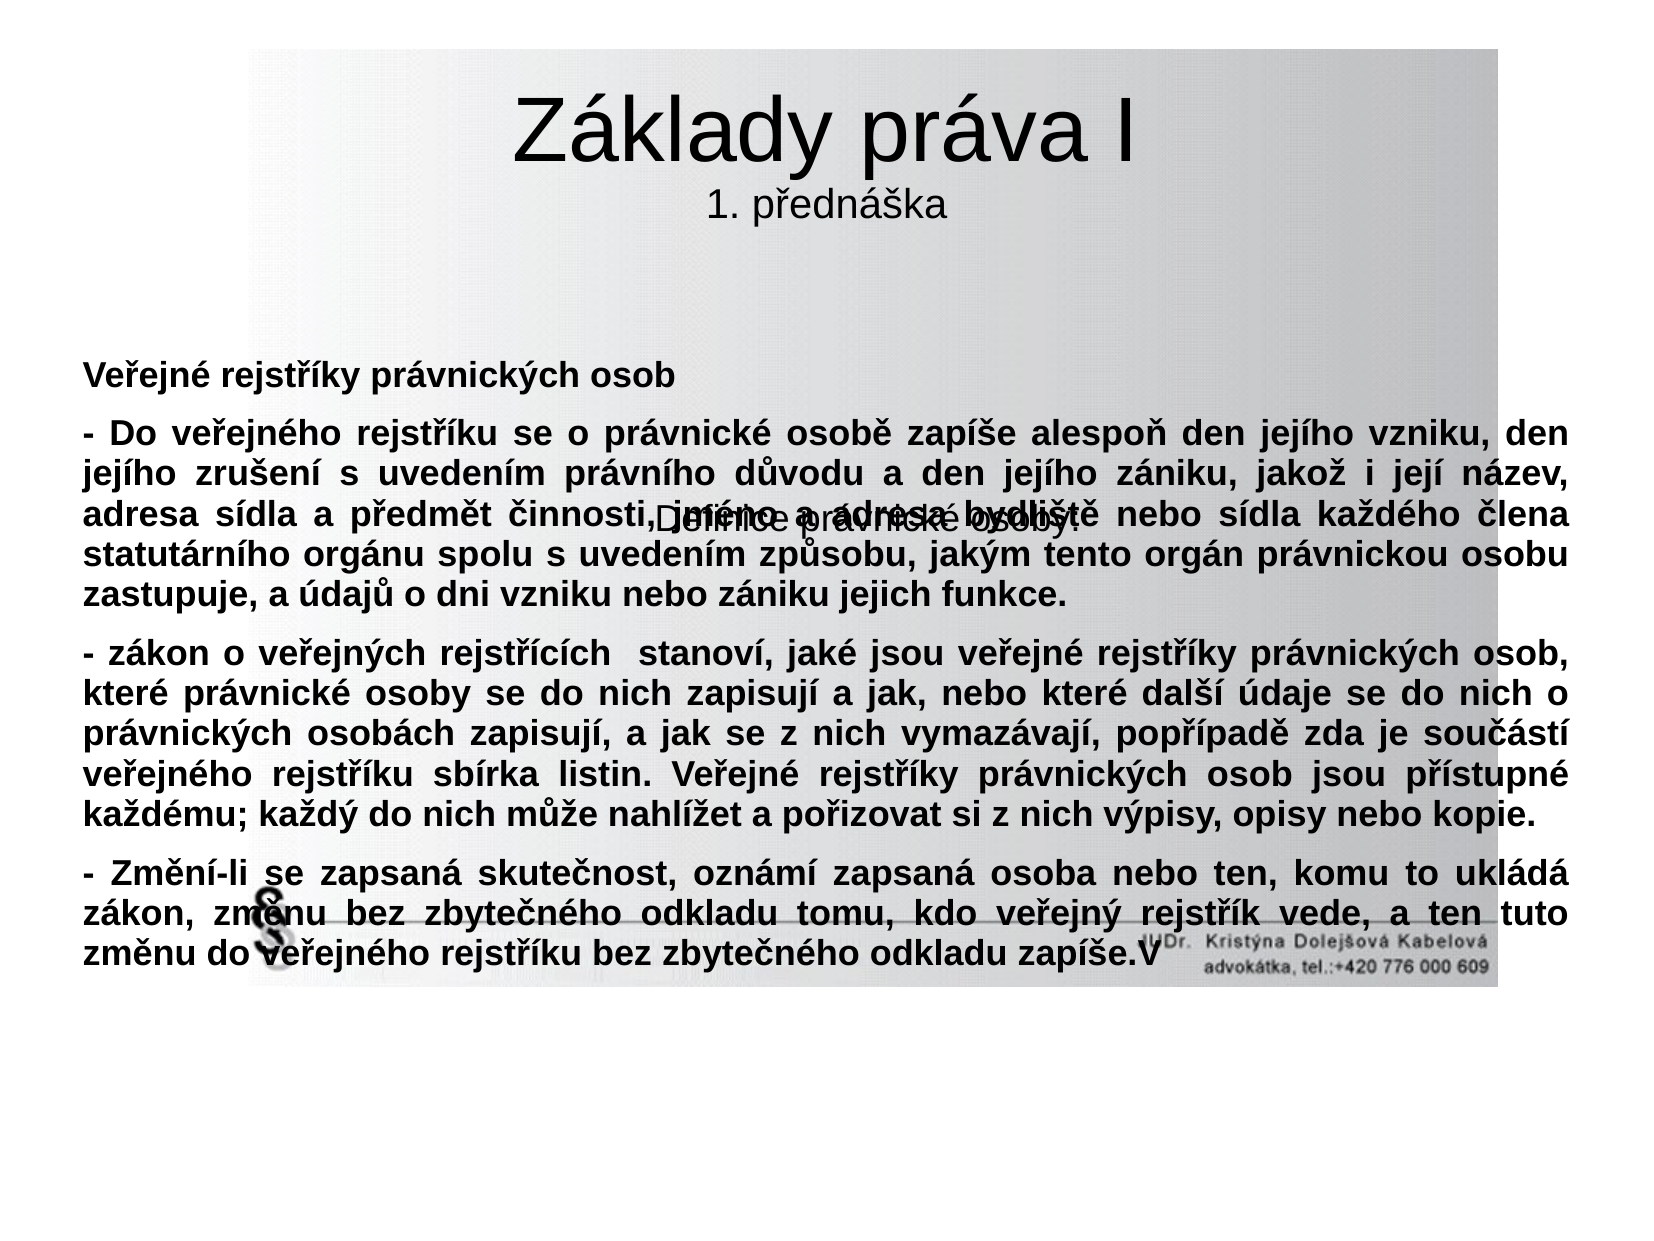

# Základy práva I 1. přednáška
Veřejné rejstříky právnických osob
- Do veřejného rejstříku se o právnické osobě zapíše alespoň den jejího vzniku, den jejího zrušení s uvedením právního důvodu a den jejího zániku, jakož i její název, adresa sídla a předmět činnosti, jméno a adresa bydliště nebo sídla každého člena statutárního orgánu spolu s uvedením způsobu, jakým tento orgán právnickou osobu zastupuje, a údajů o dni vzniku nebo zániku jejich funkce.
- zákon o veřejných rejstřících stanoví, jaké jsou veřejné rejstříky právnických osob, které právnické osoby se do nich zapisují a jak, nebo které další údaje se do nich o právnických osobách zapisují, a jak se z nich vymazávají, popřípadě zda je součástí veřejného rejstříku sbírka listin. Veřejné rejstříky právnických osob jsou přístupné každému; každý do nich může nahlížet a pořizovat si z nich výpisy, opisy nebo kopie.
- Změní-li se zapsaná skutečnost, oznámí zapsaná osoba nebo ten, komu to ukládá zákon, změnu bez zbytečného odkladu tomu, kdo veřejný rejstřík vede, a ten tuto změnu do veřejného rejstříku bez zbytečného odkladu zapíše.V